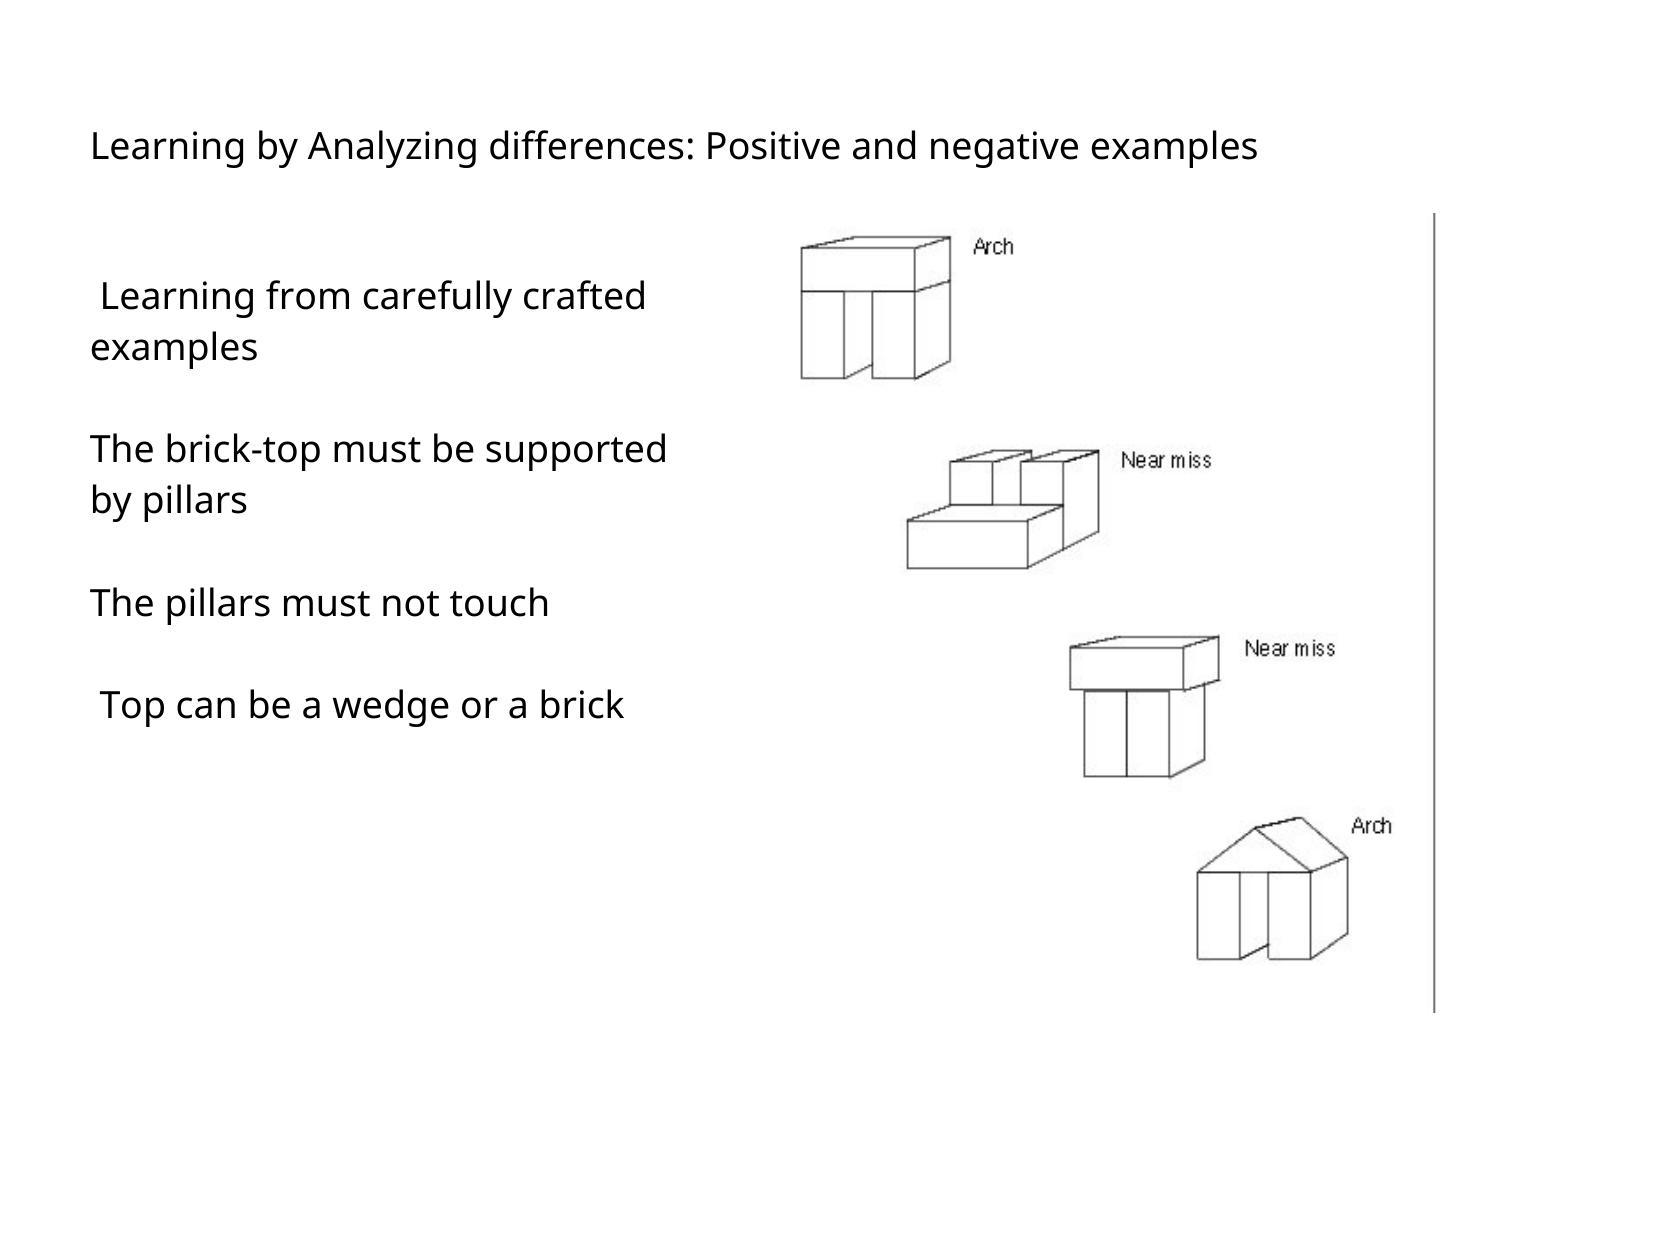

Learning by Analyzing differences: Positive and negative examples
 Learning from carefully crafted examples
The brick-top must be supported by pillars
The pillars must not touch
 Top can be a wedge or a brick